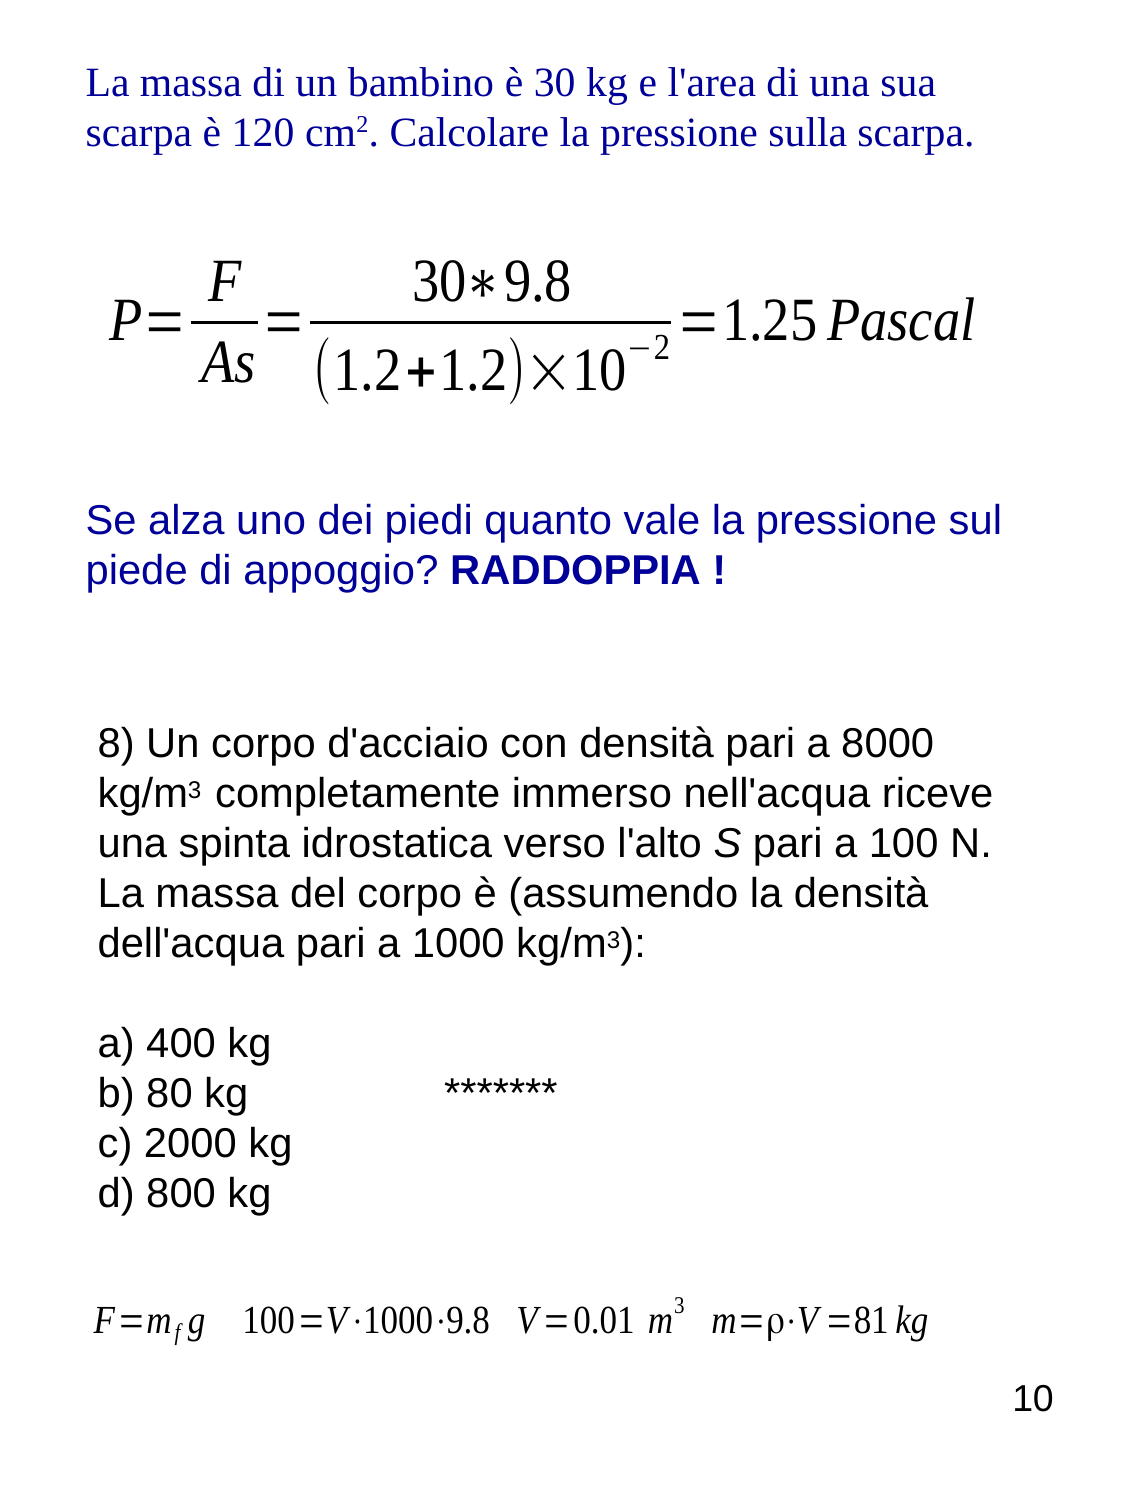

La massa di un bambino è 30 kg e l'area di una sua scarpa è 120 cm2. Calcolare la pressione sulla scarpa.
Se alza uno dei piedi quanto vale la pressione sul piede di appoggio? RADDOPPIA !
8) Un corpo d'acciaio con densità pari a 8000 kg/m3 completamente immerso nell'acqua riceve una spinta idrostatica verso l'alto S pari a 100 N. La massa del corpo è (assumendo la densità dell'acqua pari a 1000 kg/m3):
a) 400 kg
b) 80 kg *******
c) 2000 kg
d) 800 kg
P6 Statica dei Fluidi
10